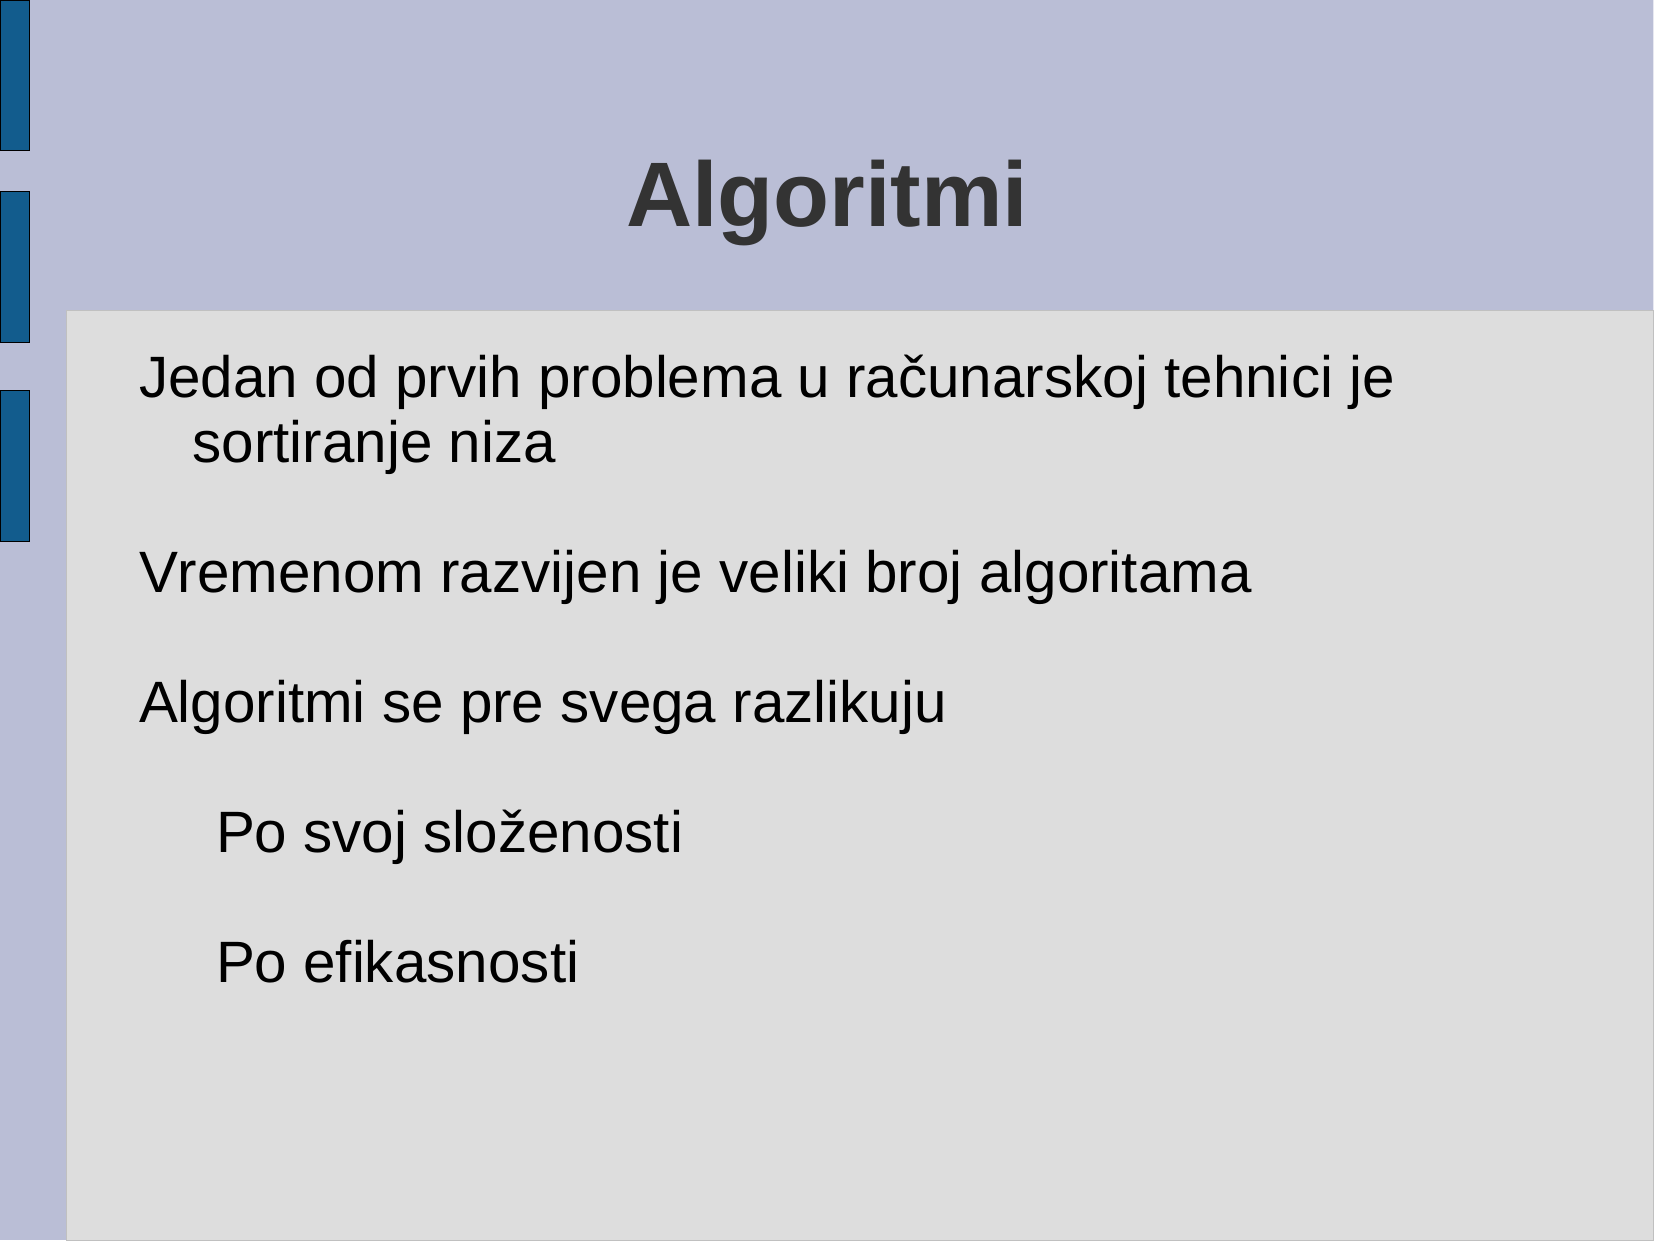

# Algoritmi
Jedan od prvih problema u računarskoj tehnici je sortiranje niza
Vremenom razvijen je veliki broj algoritama
Algoritmi se pre svega razlikuju
Po svoj složenosti
Po efikasnosti